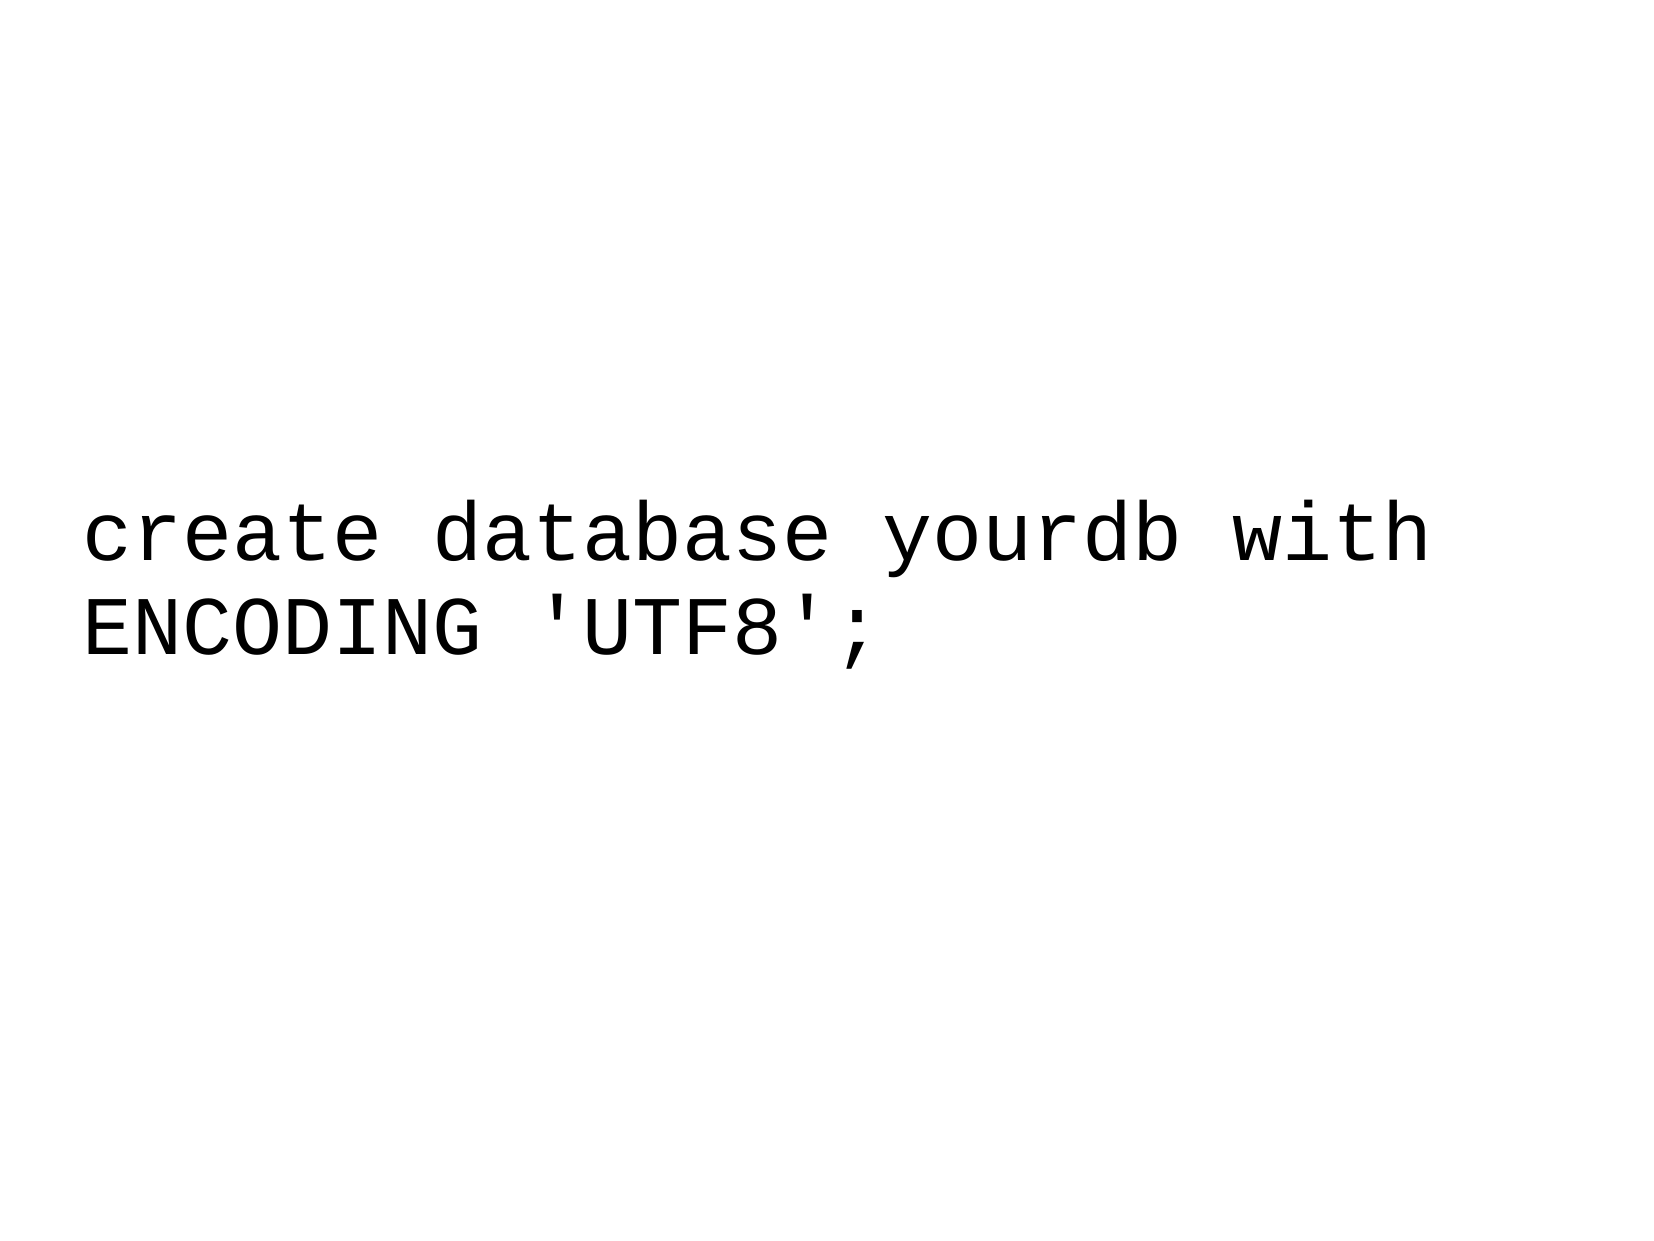

# create database yourdb with ENCODING 'UTF8';